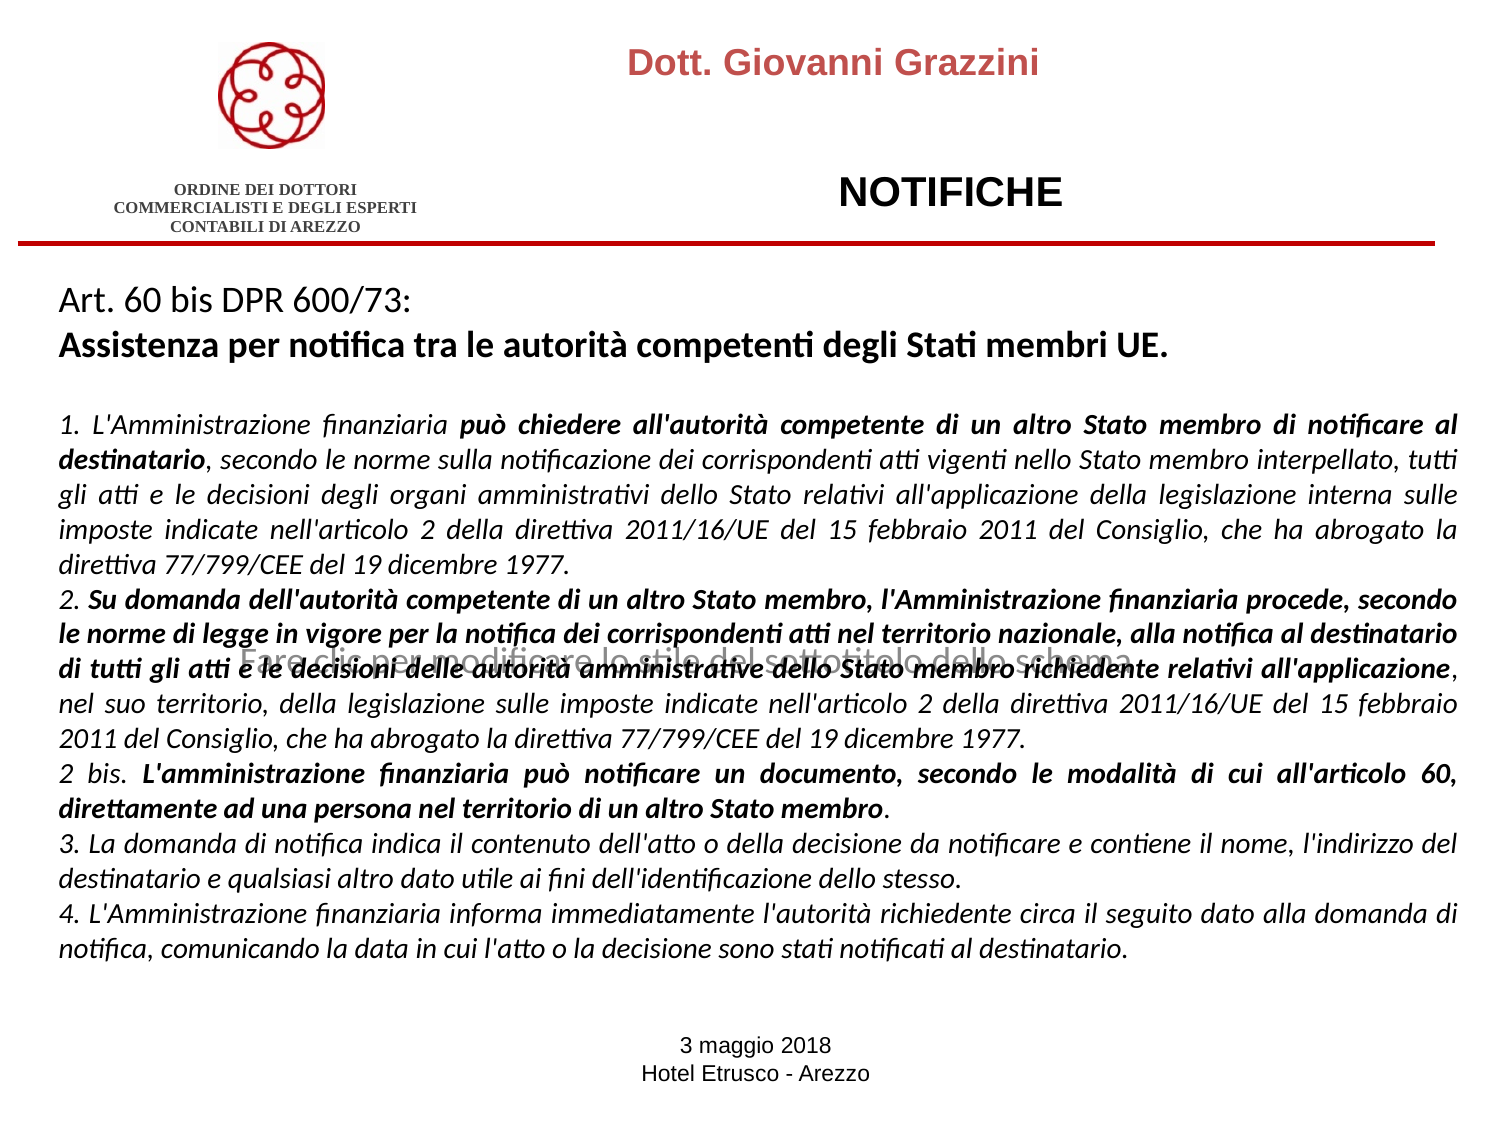

Dott. Giovanni Grazzini
NOTIFICHE
ORDINE DEI DOTTORI
COMMERCIALISTI E DEGLI ESPERTI
CONTABILI DI AREZZO
Art. 60 bis DPR 600/73:
Assistenza per notifica tra le autorità competenti degli Stati membri UE.
1. L'Amministrazione finanziaria può chiedere all'autorità competente di un altro Stato membro di notificare al destinatario, secondo le norme sulla notificazione dei corrispondenti atti vigenti nello Stato membro interpellato, tutti gli atti e le decisioni degli organi amministrativi dello Stato relativi all'applicazione della legislazione interna sulle imposte indicate nell'articolo 2 della direttiva 2011/16/UE del 15 febbraio 2011 del Consiglio, che ha abrogato la direttiva 77/799/CEE del 19 dicembre 1977.
2. Su domanda dell'autorità competente di un altro Stato membro, l'Amministrazione finanziaria procede, secondo le norme di legge in vigore per la notifica dei corrispondenti atti nel territorio nazionale, alla notifica al destinatario di tutti gli atti e le decisioni delle autorità amministrative dello Stato membro richiedente relativi all'applicazione, nel suo territorio, della legislazione sulle imposte indicate nell'articolo 2 della direttiva 2011/16/UE del 15 febbraio 2011 del Consiglio, che ha abrogato la direttiva 77/799/CEE del 19 dicembre 1977.
2 bis. L'amministrazione finanziaria può notificare un documento, secondo le modalità di cui all'articolo 60, direttamente ad una persona nel territorio di un altro Stato membro.
3. La domanda di notifica indica il contenuto dell'atto o della decisione da notificare e contiene il nome, l'indirizzo del destinatario e qualsiasi altro dato utile ai fini dell'identificazione dello stesso.
4. L'Amministrazione finanziaria informa immediatamente l'autorità richiedente circa il seguito dato alla domanda di notifica, comunicando la data in cui l'atto o la decisione sono stati notificati al destinatario.
3 maggio 2018
Hotel Etrusco - Arezzo